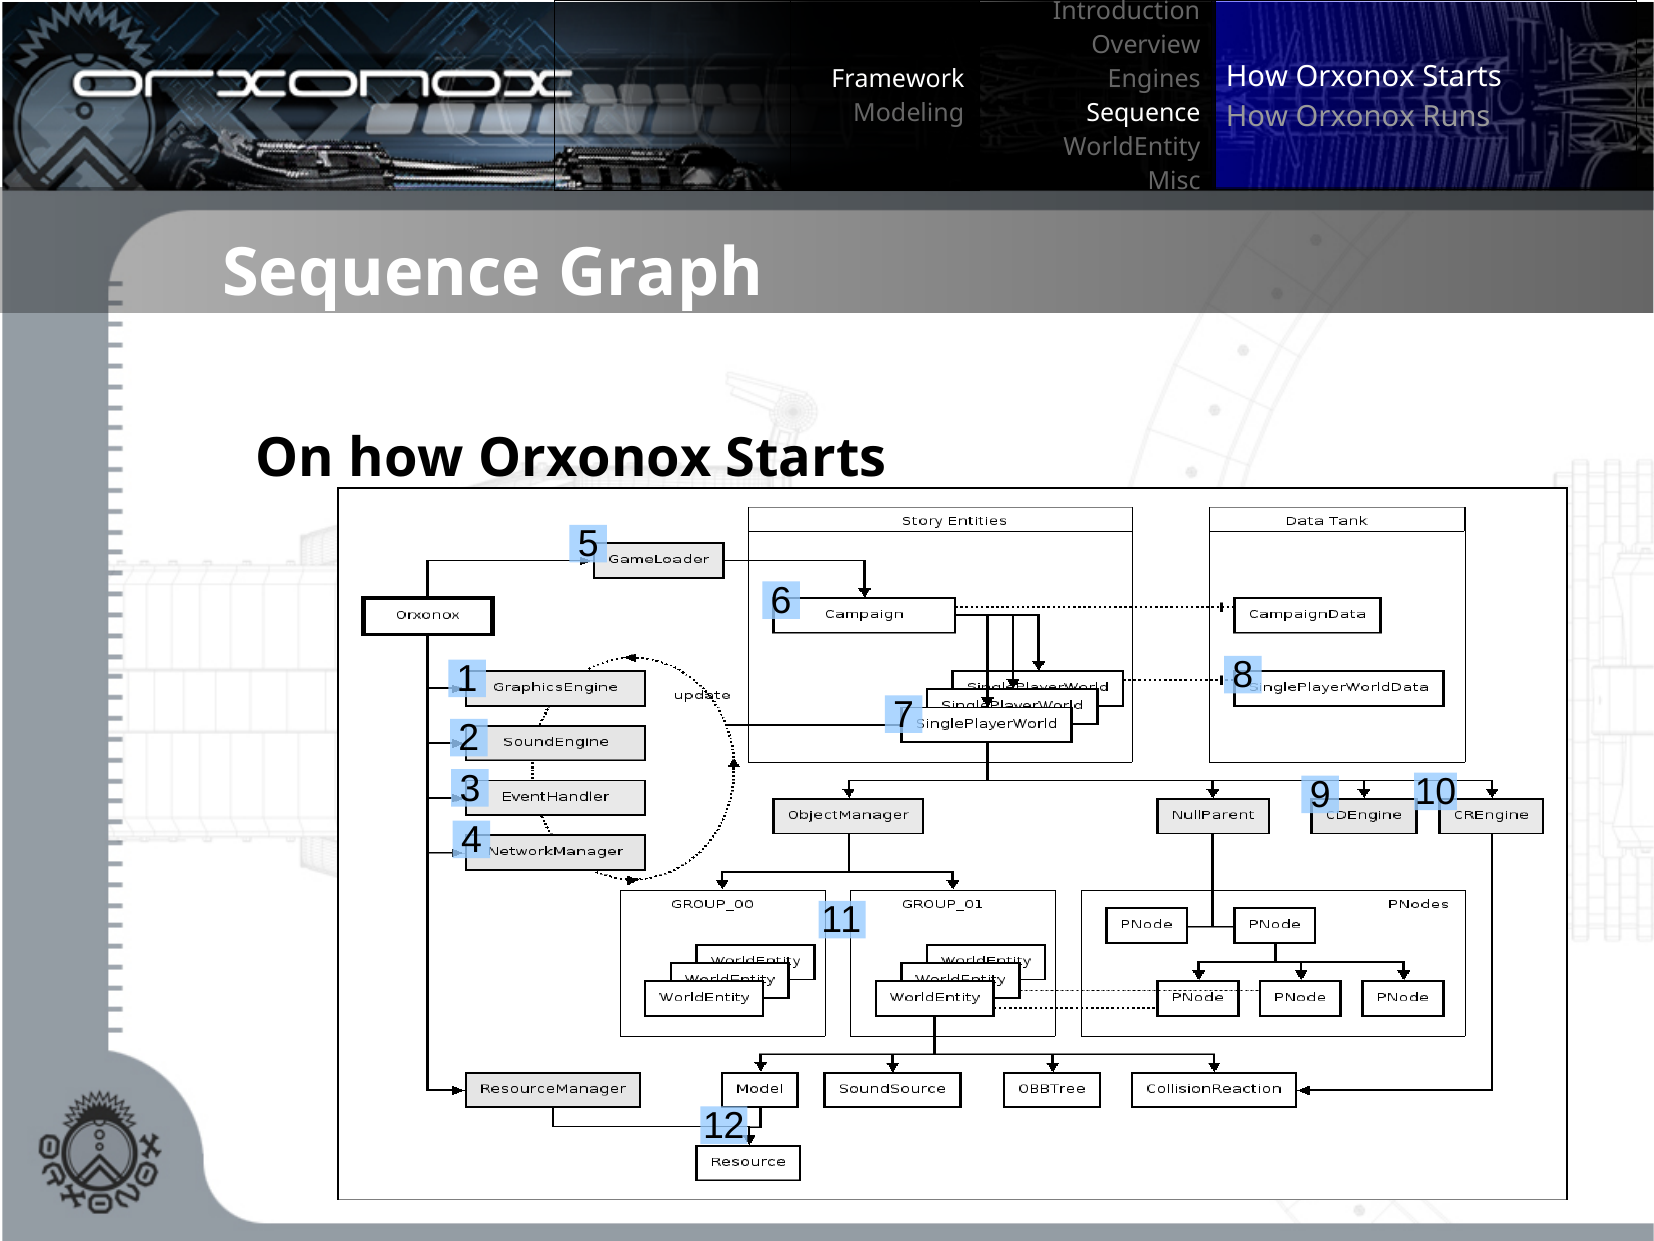

How Orxonox Starts
How Orxonox Runs
Introduction
Overview
Engines
Sequence
WorldEntity
Misc
Framework
Modeling
Sequence Graph
On how Orxonox Starts
5
6
8
1
7
2
3
10
9
4
11
12